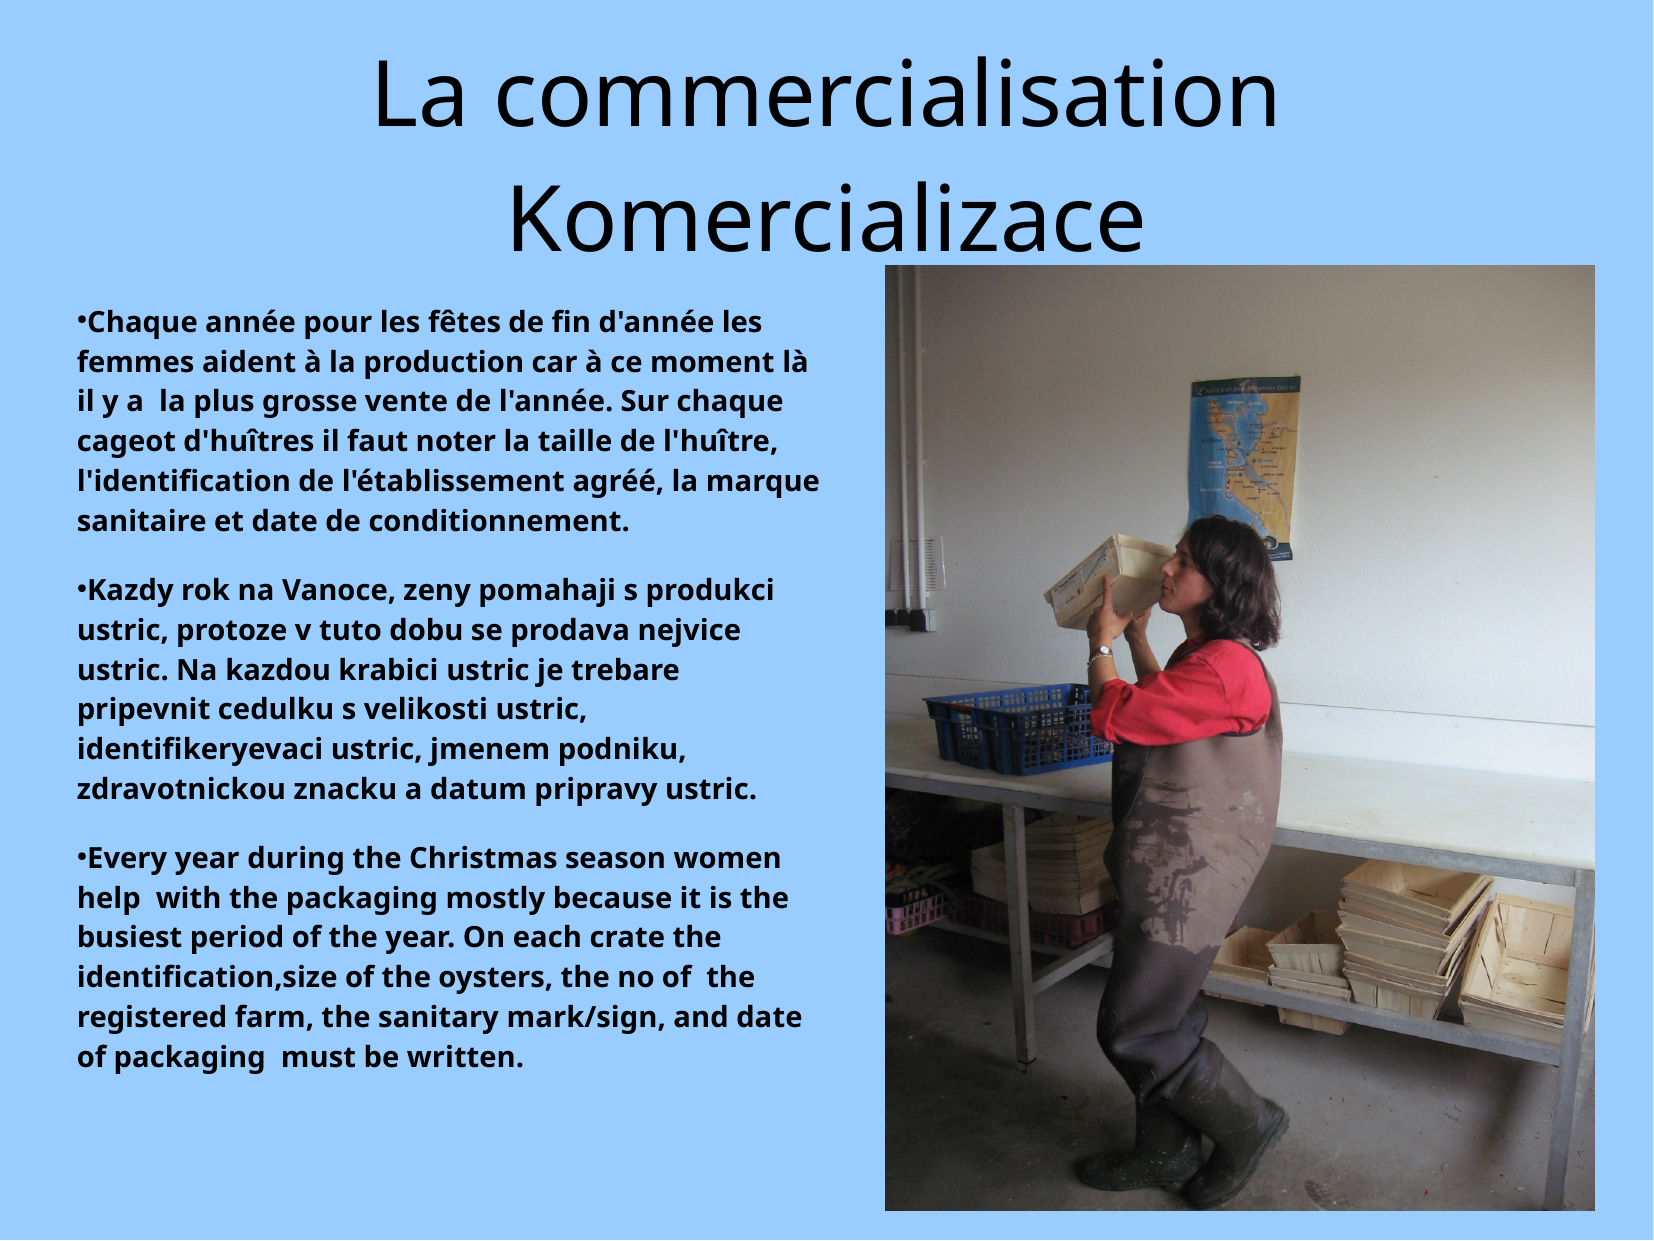

# La commercialisation Komercializace
Chaque année pour les fêtes de fin d'année les femmes aident à la production car à ce moment là il y a la plus grosse vente de l'année. Sur chaque cageot d'huîtres il faut noter la taille de l'huître, l'identification de l'établissement agréé, la marque sanitaire et date de conditionnement.
Kazdy rok na Vanoce, zeny pomahaji s produkci ustric, protoze v tuto dobu se prodava nejvice ustric. Na kazdou krabici ustric je trebare pripevnit cedulku s velikosti ustric, identifikeryevaci ustric, jmenem podniku, zdravotnickou znacku a datum pripravy ustric.
Every year during the Christmas season women help with the packaging mostly because it is the busiest period of the year. On each crate the identification,size of the oysters, the no of the registered farm, the sanitary mark/sign, and date of packaging must be written.